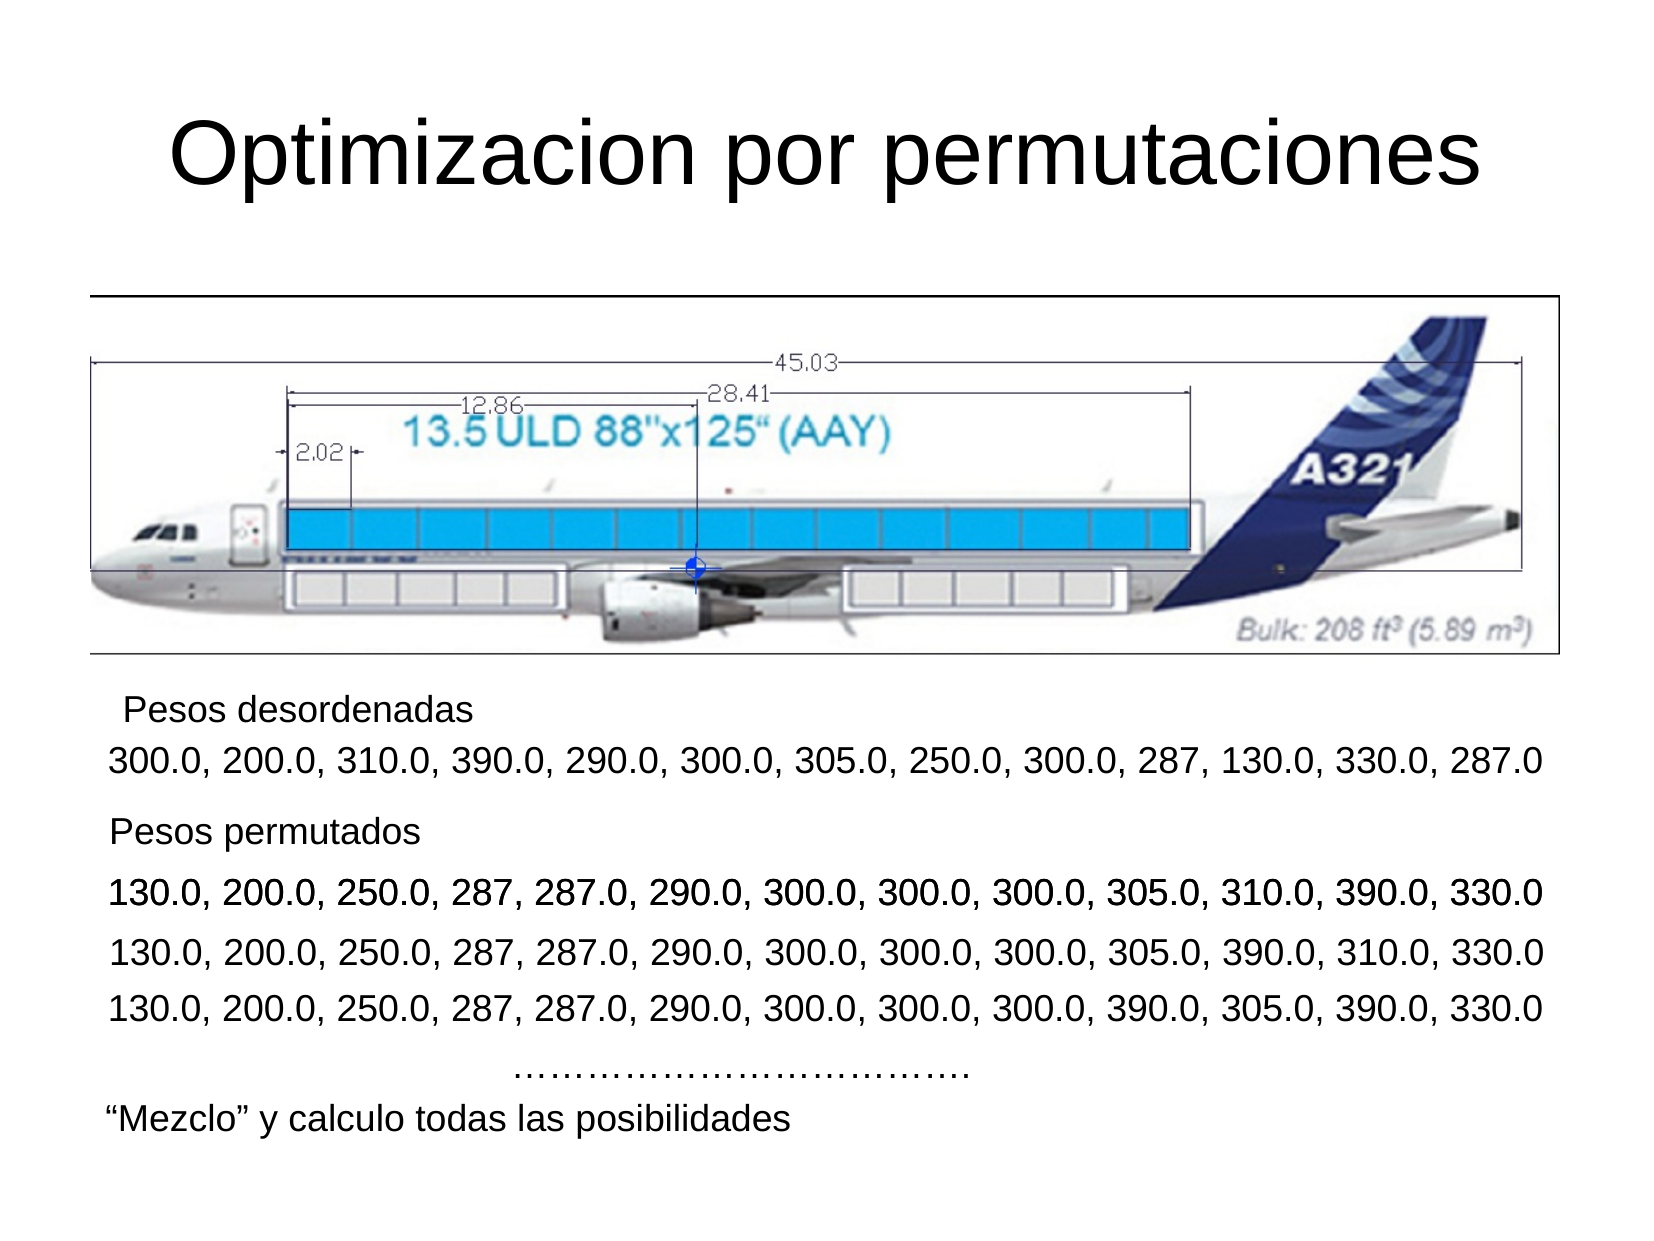

# Optimizacion por permutaciones
Pesos desordenadas
300.0, 200.0, 310.0, 390.0, 290.0, 300.0, 305.0, 250.0, 300.0, 287, 130.0, 330.0, 287.0
Pesos permutados
130.0, 200.0, 250.0, 287, 287.0, 290.0, 300.0, 300.0, 300.0, 305.0, 310.0, 390.0, 330.0
130.0, 200.0, 250.0, 287, 287.0, 290.0, 300.0, 300.0, 300.0, 305.0, 310.0, 390.0, 330.0
130.0, 200.0, 250.0, 287, 287.0, 290.0, 300.0, 300.0, 300.0, 305.0, 390.0, 310.0, 330.0
130.0, 200.0, 250.0, 287, 287.0, 290.0, 300.0, 300.0, 300.0, 390.0, 305.0, 390.0, 330.0
……………………………….
“Mezclo” y calculo todas las posibilidades